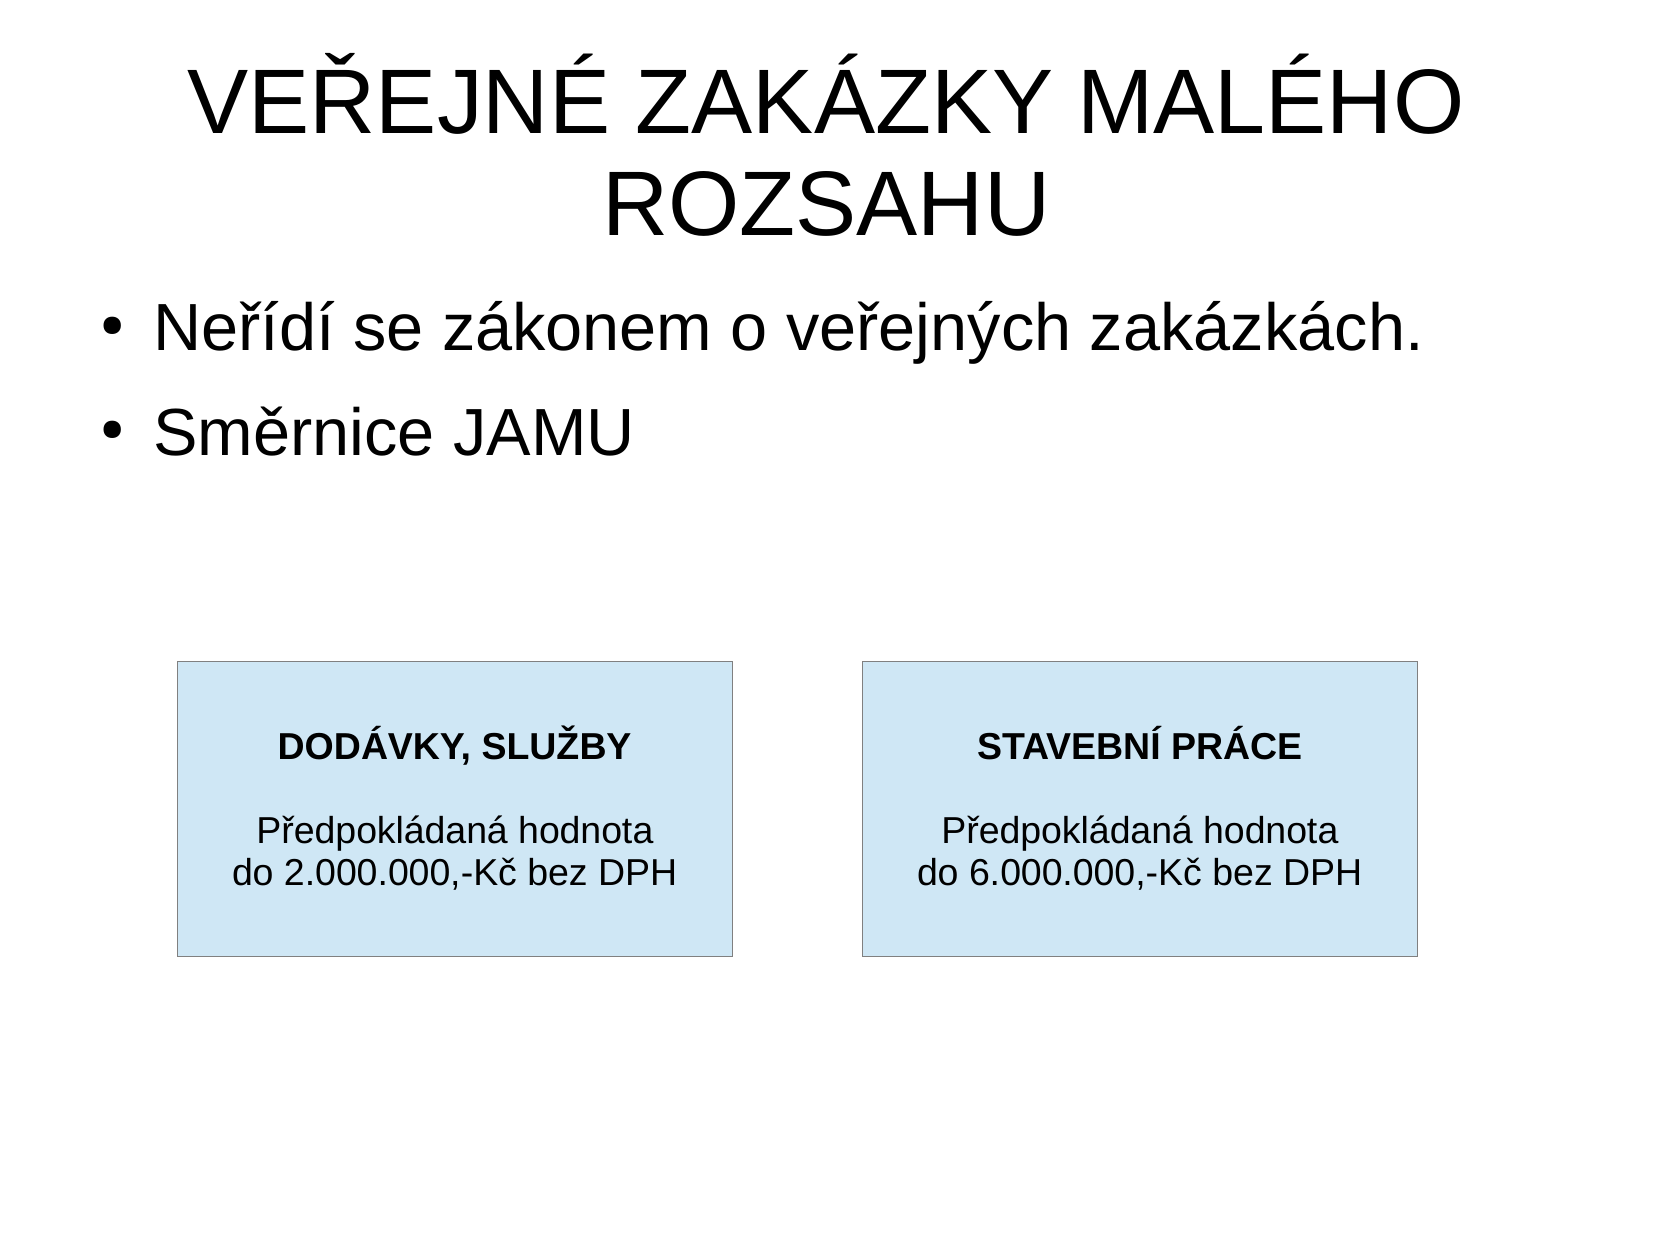

# VEŘEJNÉ ZAKÁZKY MALÉHO ROZSAHU
Neřídí se zákonem o veřejných zakázkách.
Směrnice JAMU
DODÁVKY, SLUŽBY
Předpokládaná hodnota
do 2.000.000,-Kč bez DPH
STAVEBNÍ PRÁCE
Předpokládaná hodnota
do 6.000.000,-Kč bez DPH